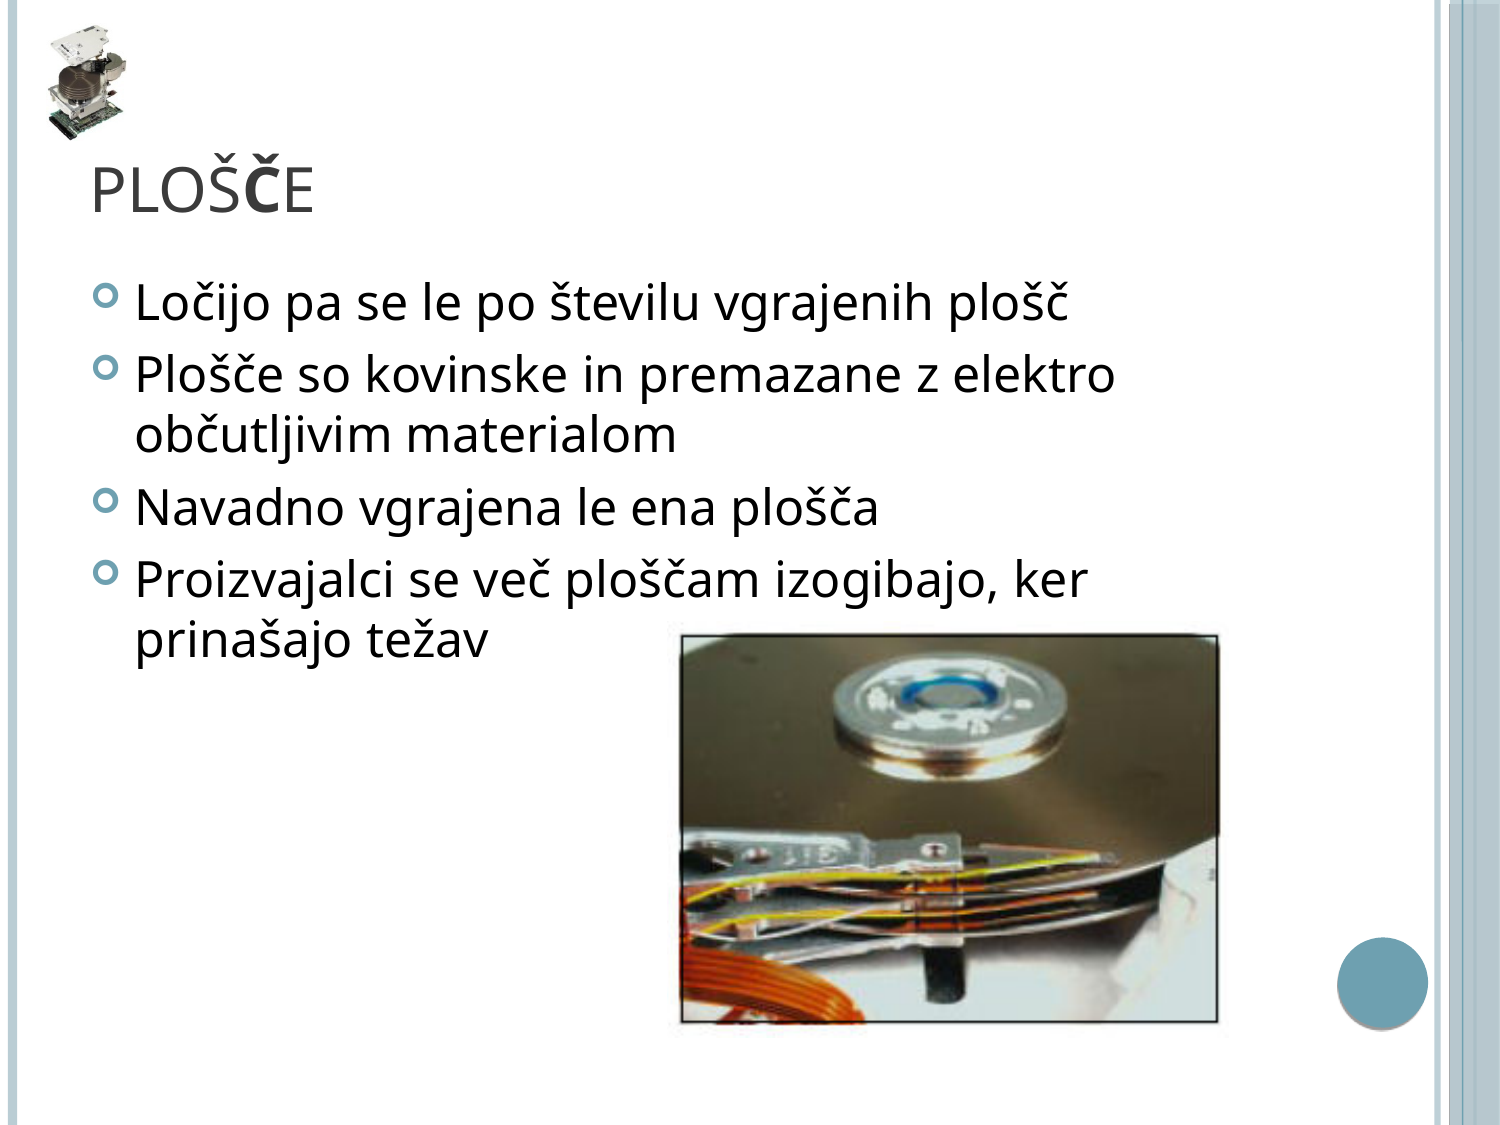

# Plošče
Ločijo pa se le po številu vgrajenih plošč
Plošče so kovinske in premazane z elektro občutljivim materialom
Navadno vgrajena le ena plošča
Proizvajalci se več ploščam izogibajo, ker prinašajo težav